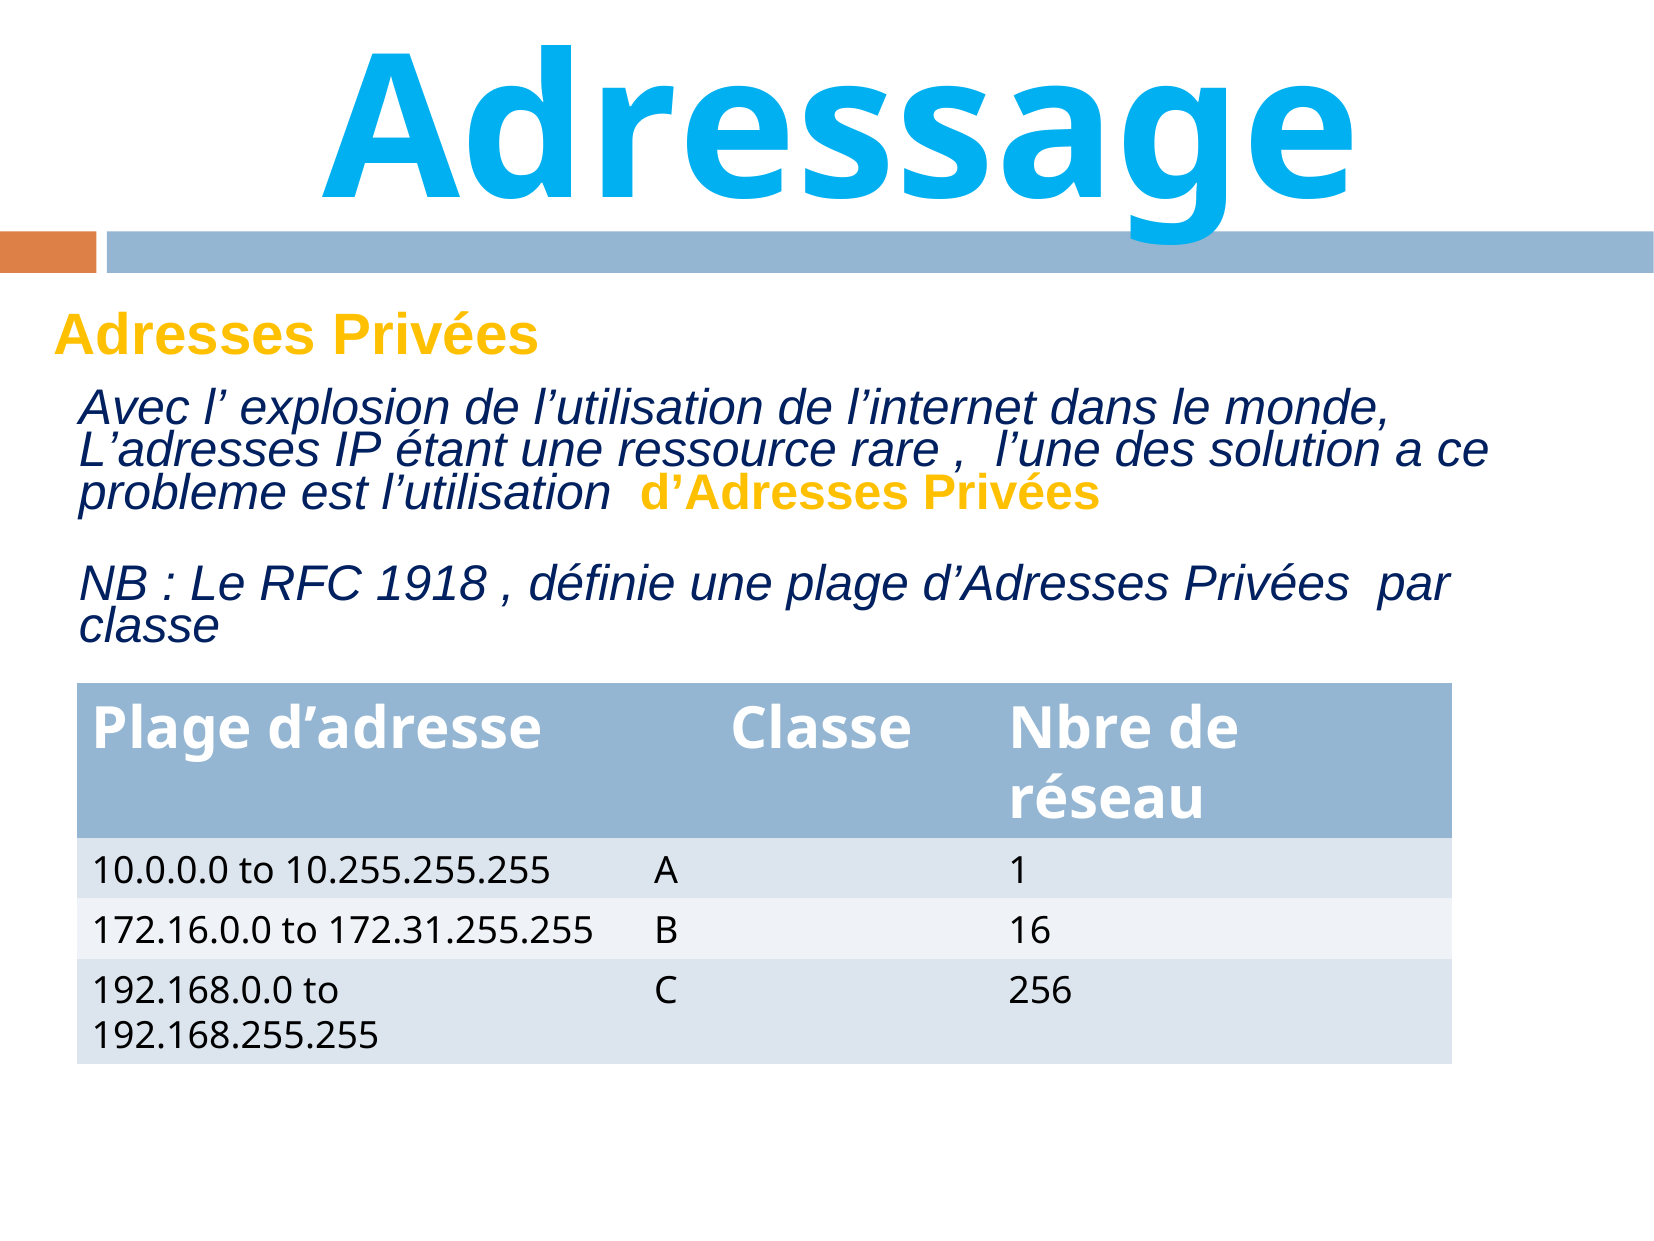

Adressage
Adresses Privées
Avec l’ explosion de l’utilisation de l’internet dans le monde, L’adresses IP étant une ressource rare , l’une des solution a ce probleme est l’utilisation d’Adresses Privées
NB : Le RFC 1918 , définie une plage d’Adresses Privées par classe
| Plage d’adresse | Classe | Nbre de réseau |
| --- | --- | --- |
| 10.0.0.0 to 10.255.255.255 | A | 1 |
| 172.16.0.0 to 172.31.255.255 | B | 16 |
| 192.168.0.0 to 192.168.255.255 | C | 256 |